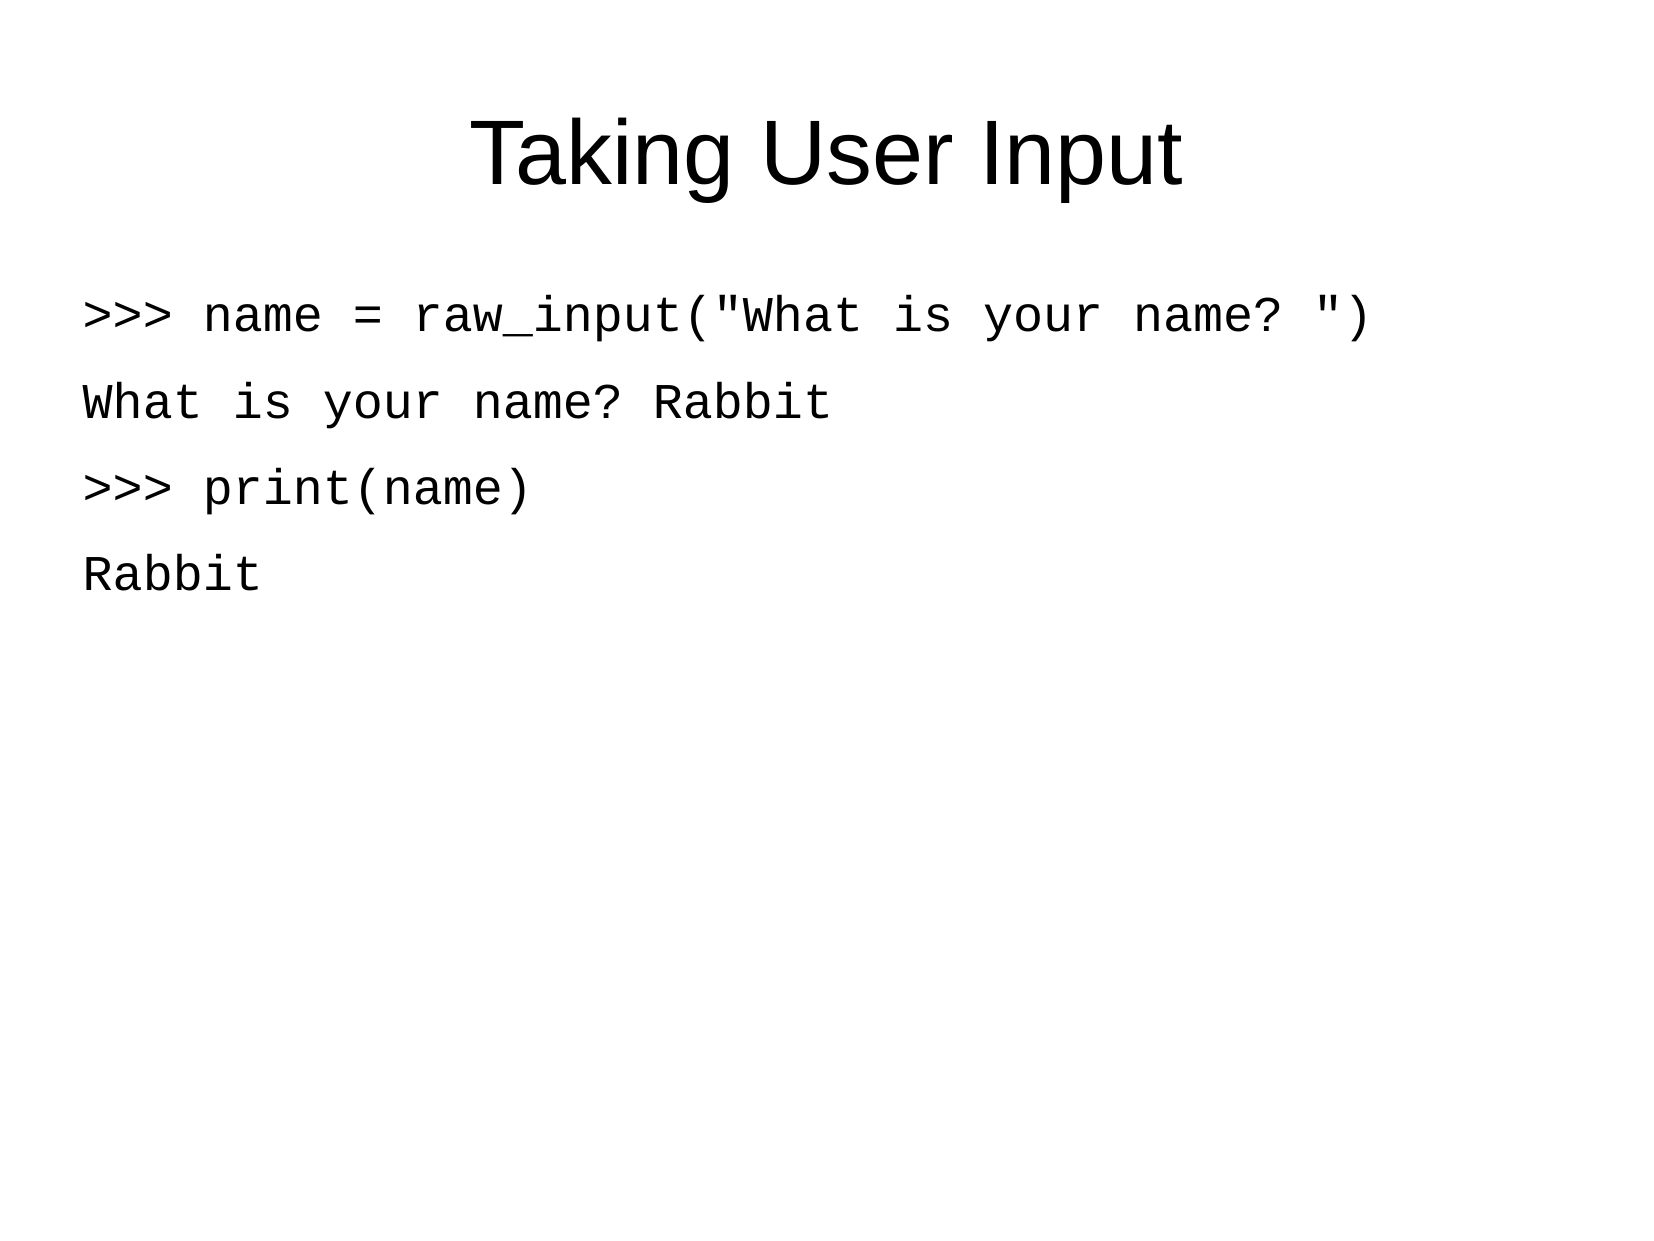

# Taking User Input
>>> name = raw_input("What is your name? ")
What is your name? Rabbit
>>> print(name)
Rabbit